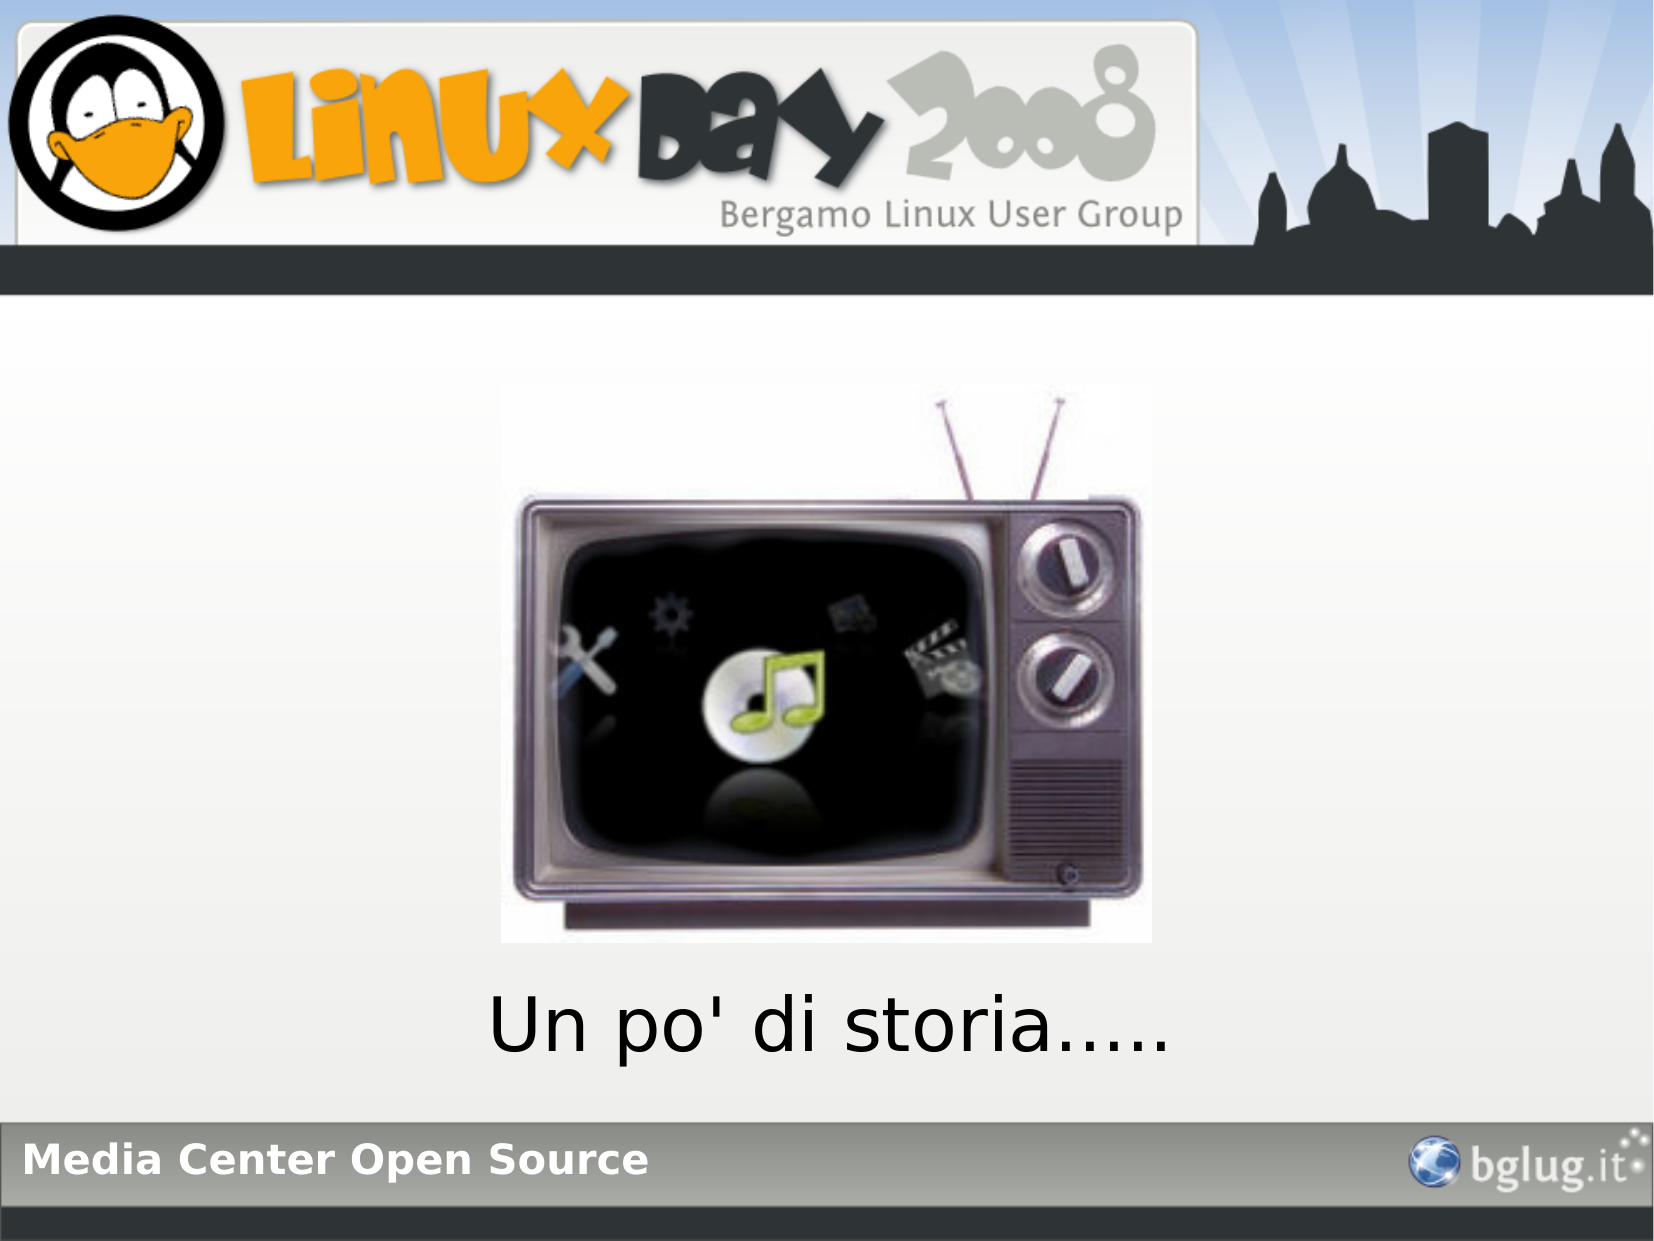

Un po' di storia.....
Media Center Open Source